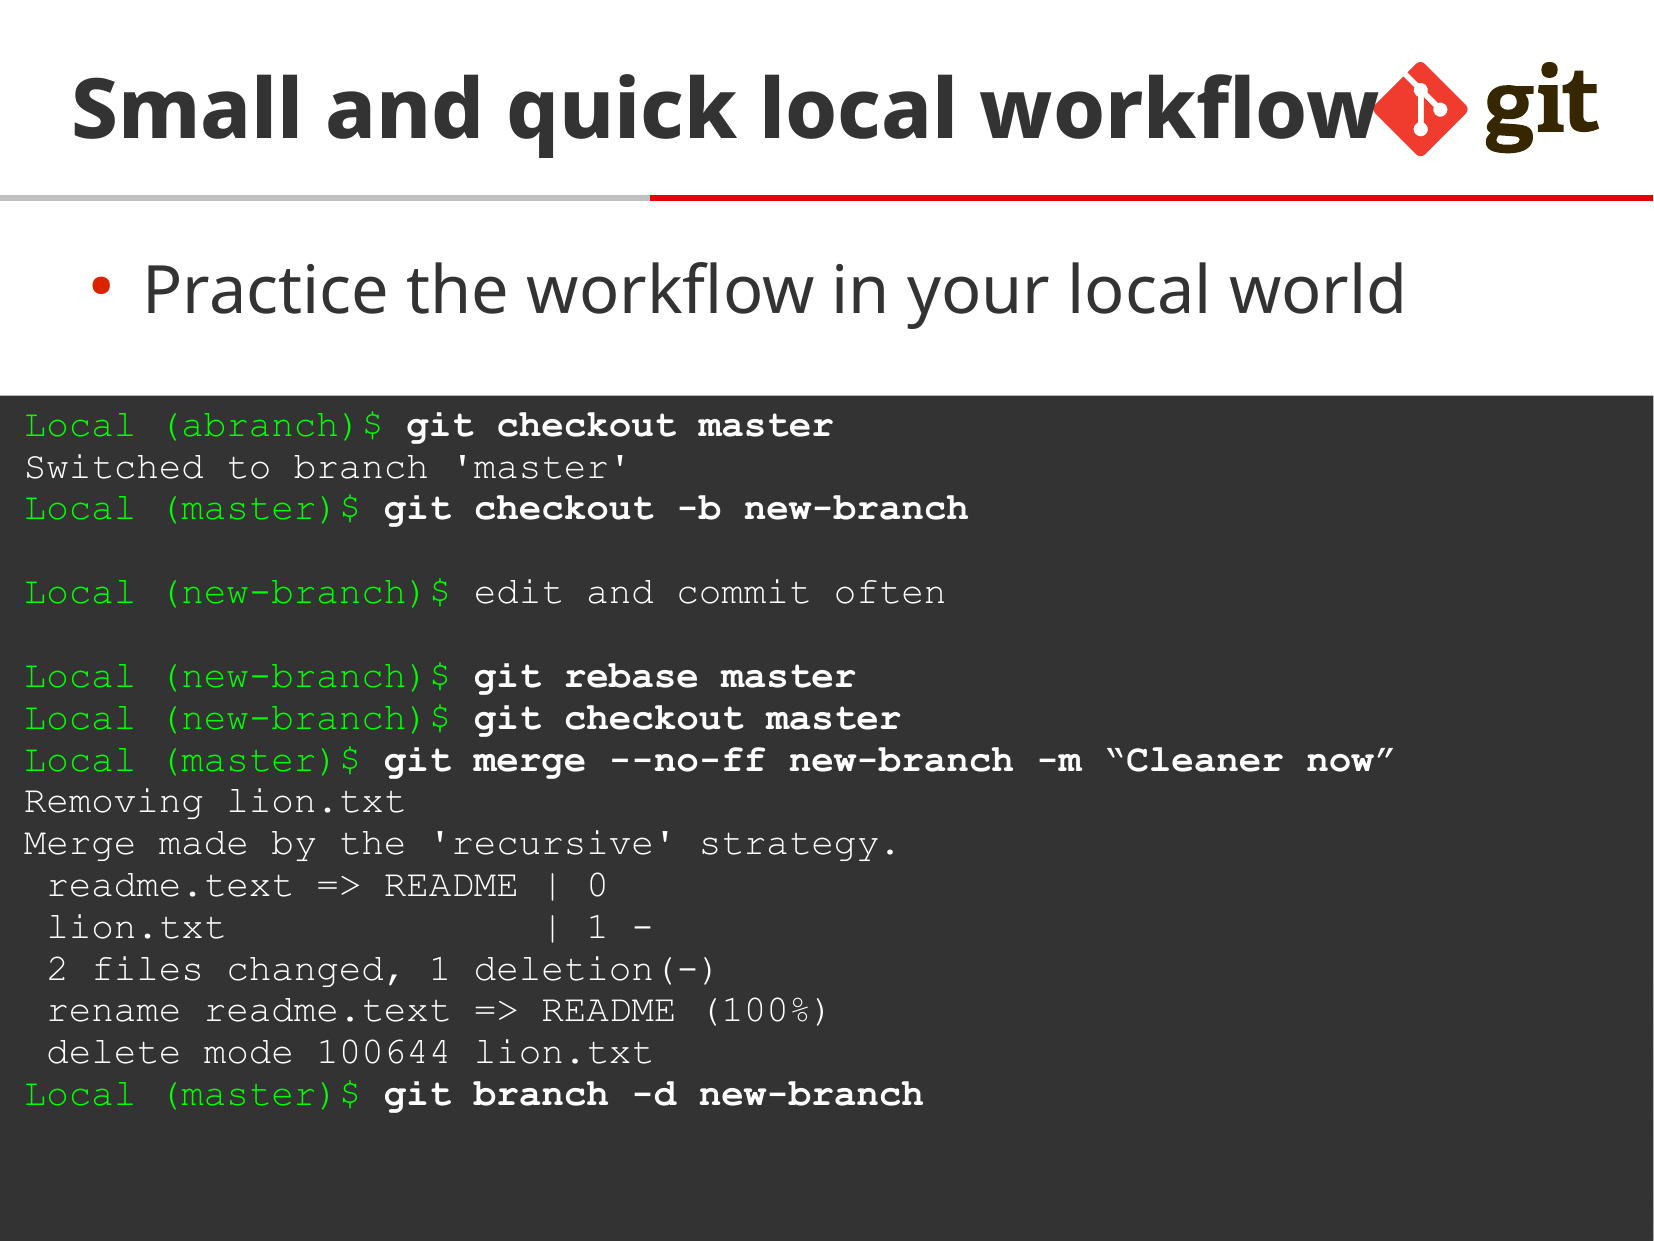

# Small and quick local workflow
Practice the workflow in your local world
Local (abranch)$ git checkout master
Switched to branch 'master'
Local (master)$ git checkout -b new-branch
Local (new-branch)$ edit and commit often
Local (new-branch)$ git rebase master
Local (new-branch)$ git checkout master
Local (master)$ git merge --no-ff new-branch -m “Cleaner now”
Removing lion.txt
Merge made by the 'recursive' strategy.
 readme.text => README | 0
 lion.txt | 1 -
 2 files changed, 1 deletion(-)
 rename readme.text => README (100%)
 delete mode 100644 lion.txt
Local (master)$ git branch -d new-branch
61